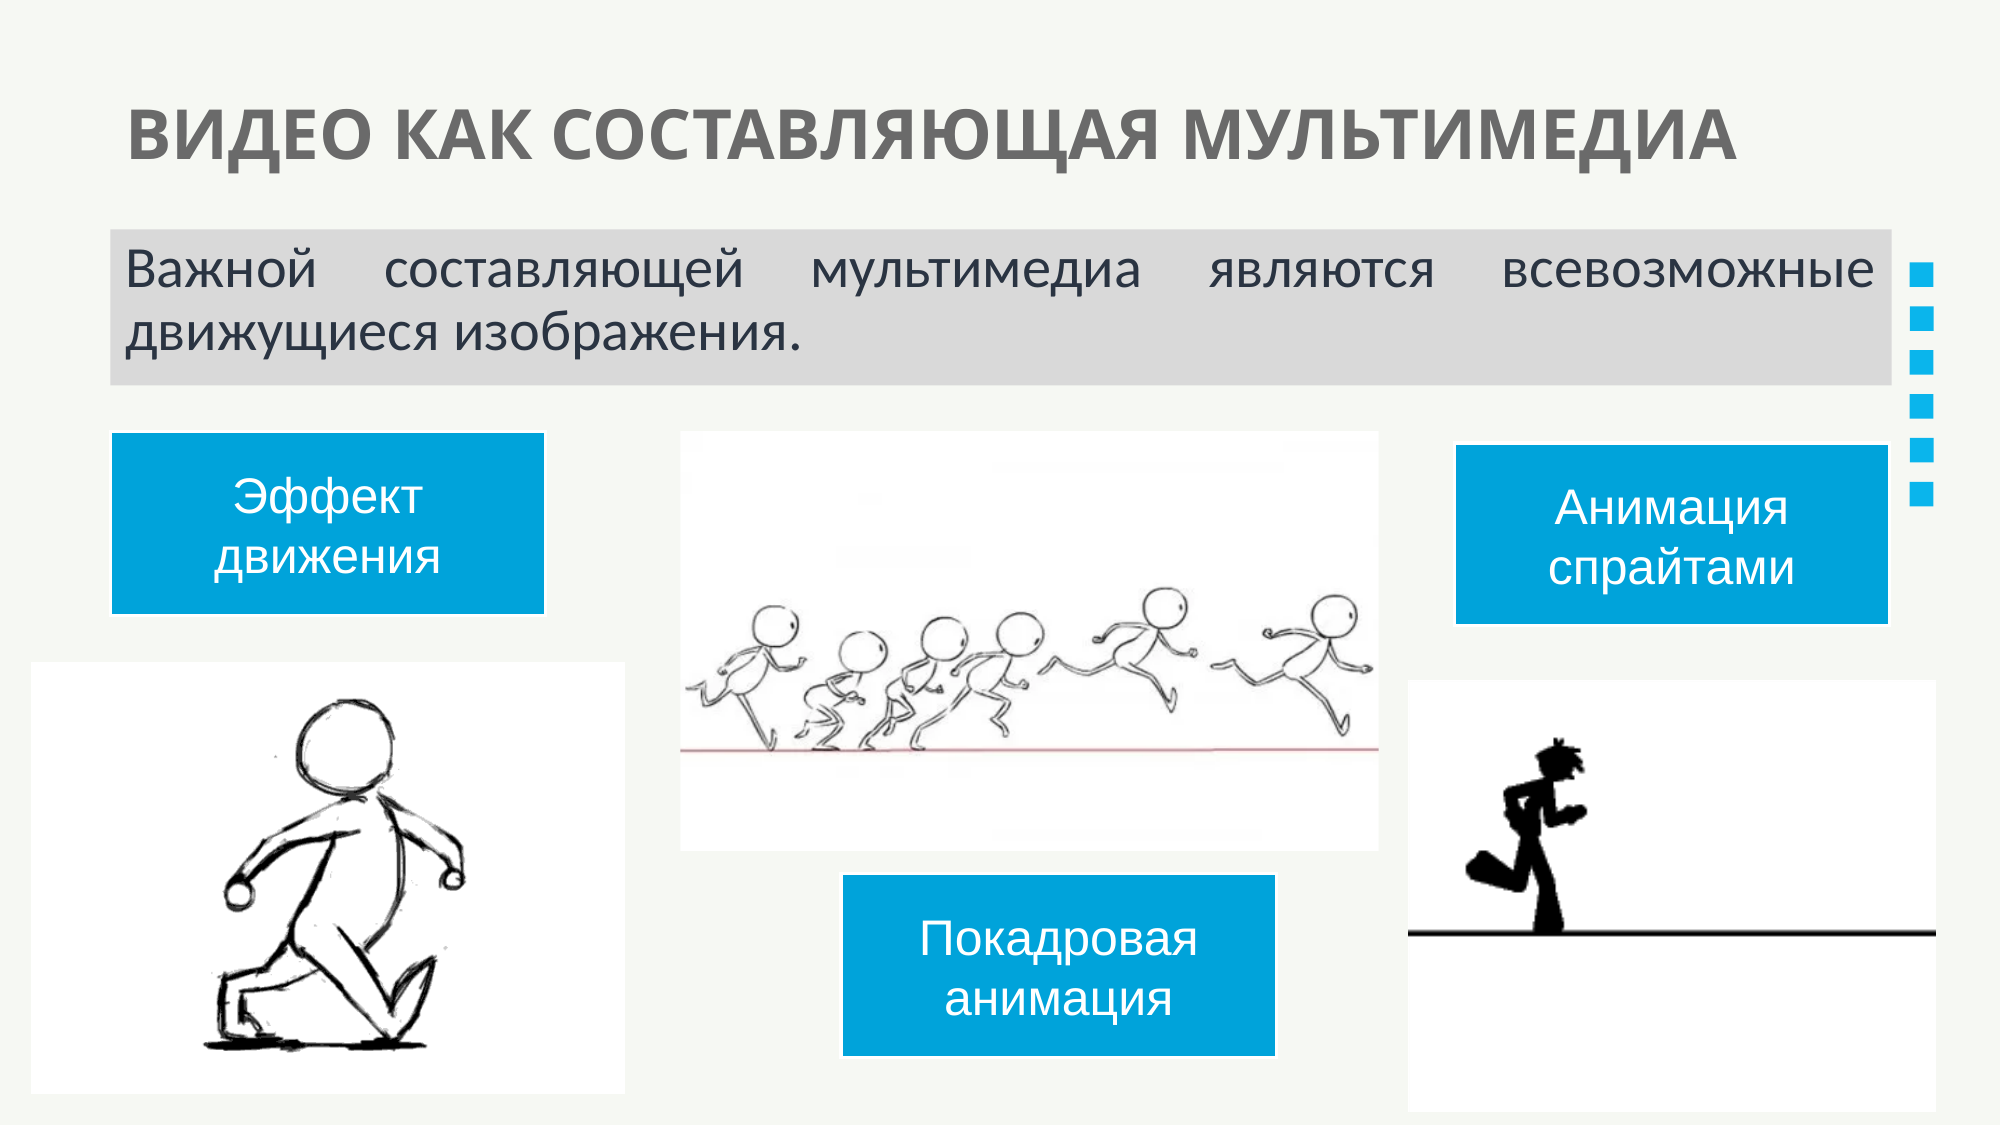

# ВИДЕО КАК СОСТАВЛЯЮЩАЯ МУЛЬТИМЕДИА
Важной составляющей мультимедиа являются всевозможные движущиеся изображения.
Эффект
движения
Анимация
спрайтами
Покадровая
анимация